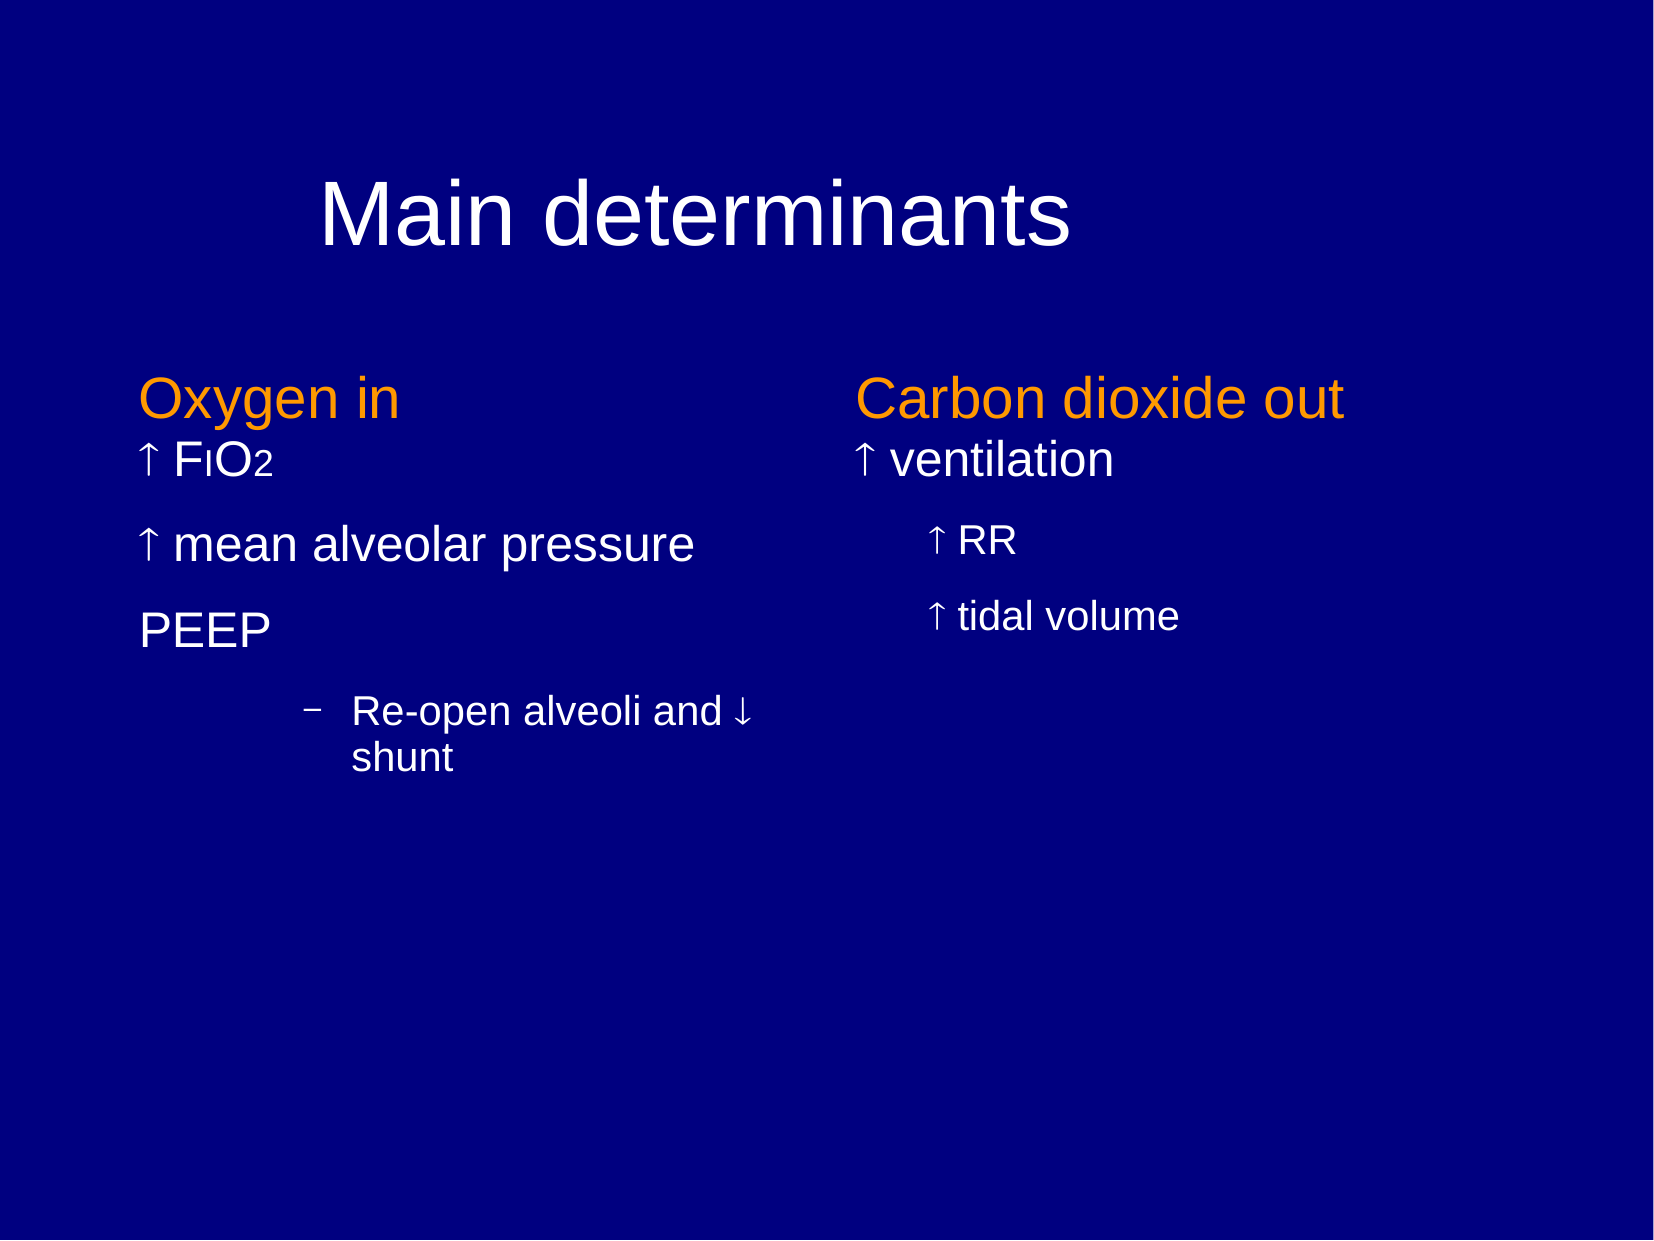

# Main determinants
Oxygen in
 FIO2
 mean alveolar pressure
PEEP
Re-open alveoli and  shunt
Carbon dioxide out
 ventilation
 	 RR
 	 tidal volume